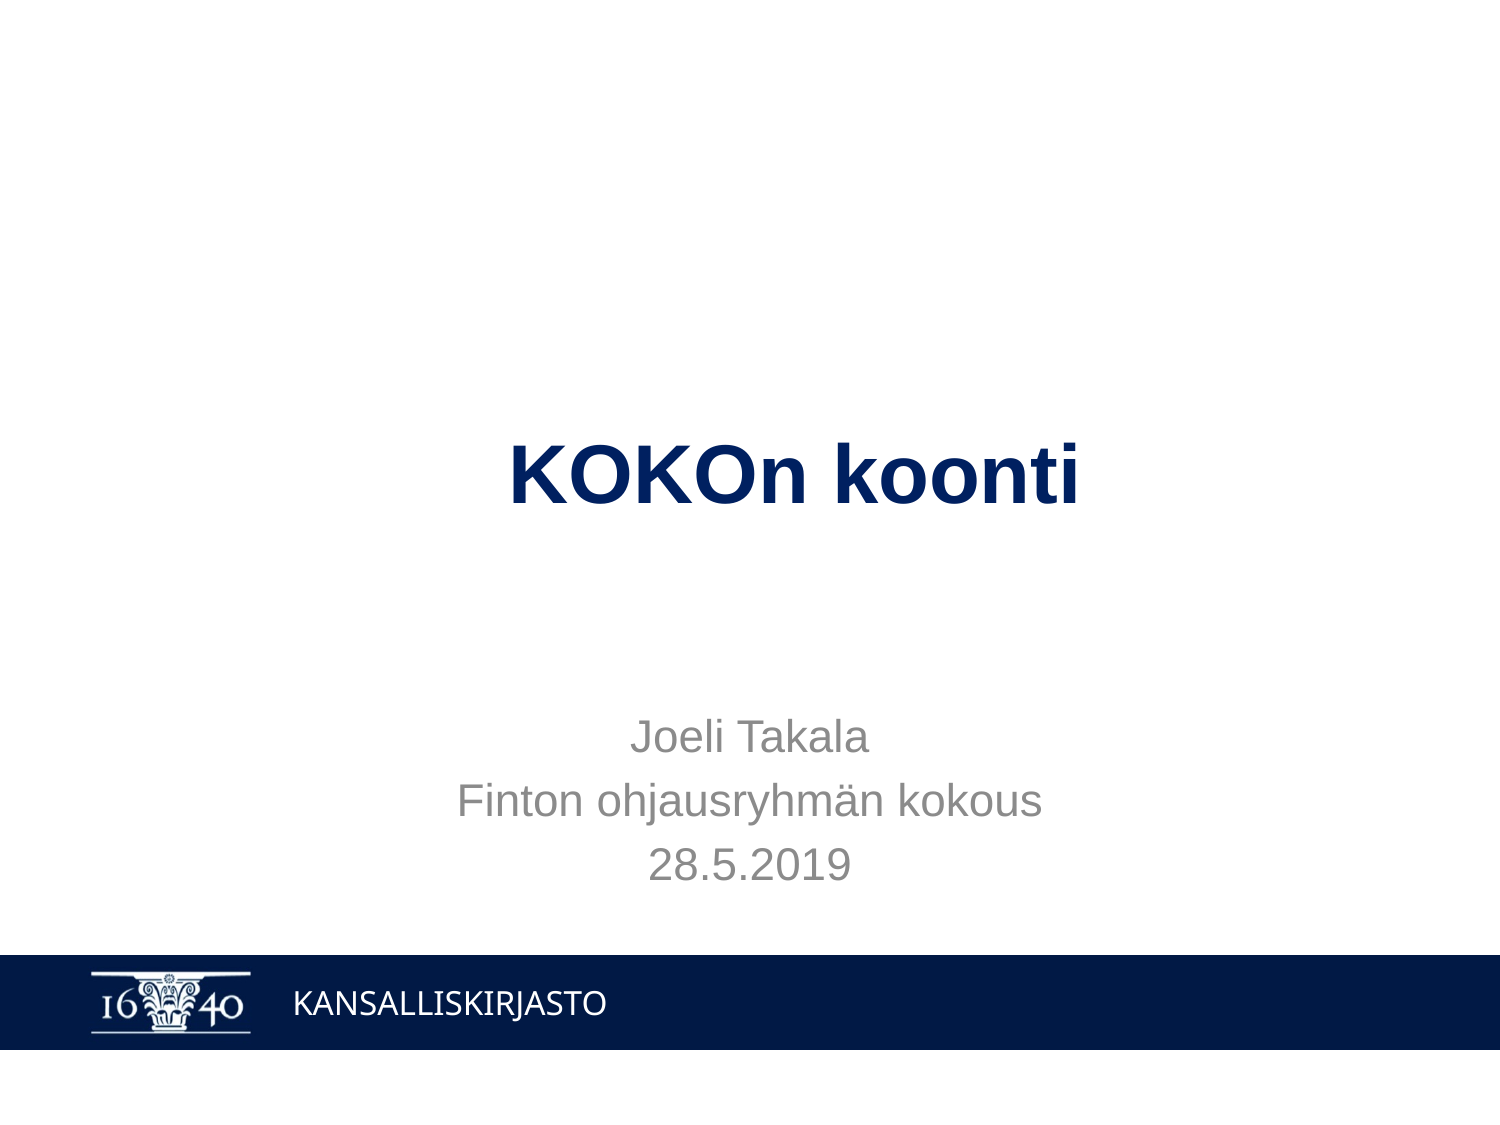

KOKOn koonti
Joeli Takala
Finton ohjausryhmän kokous
28.5.2019